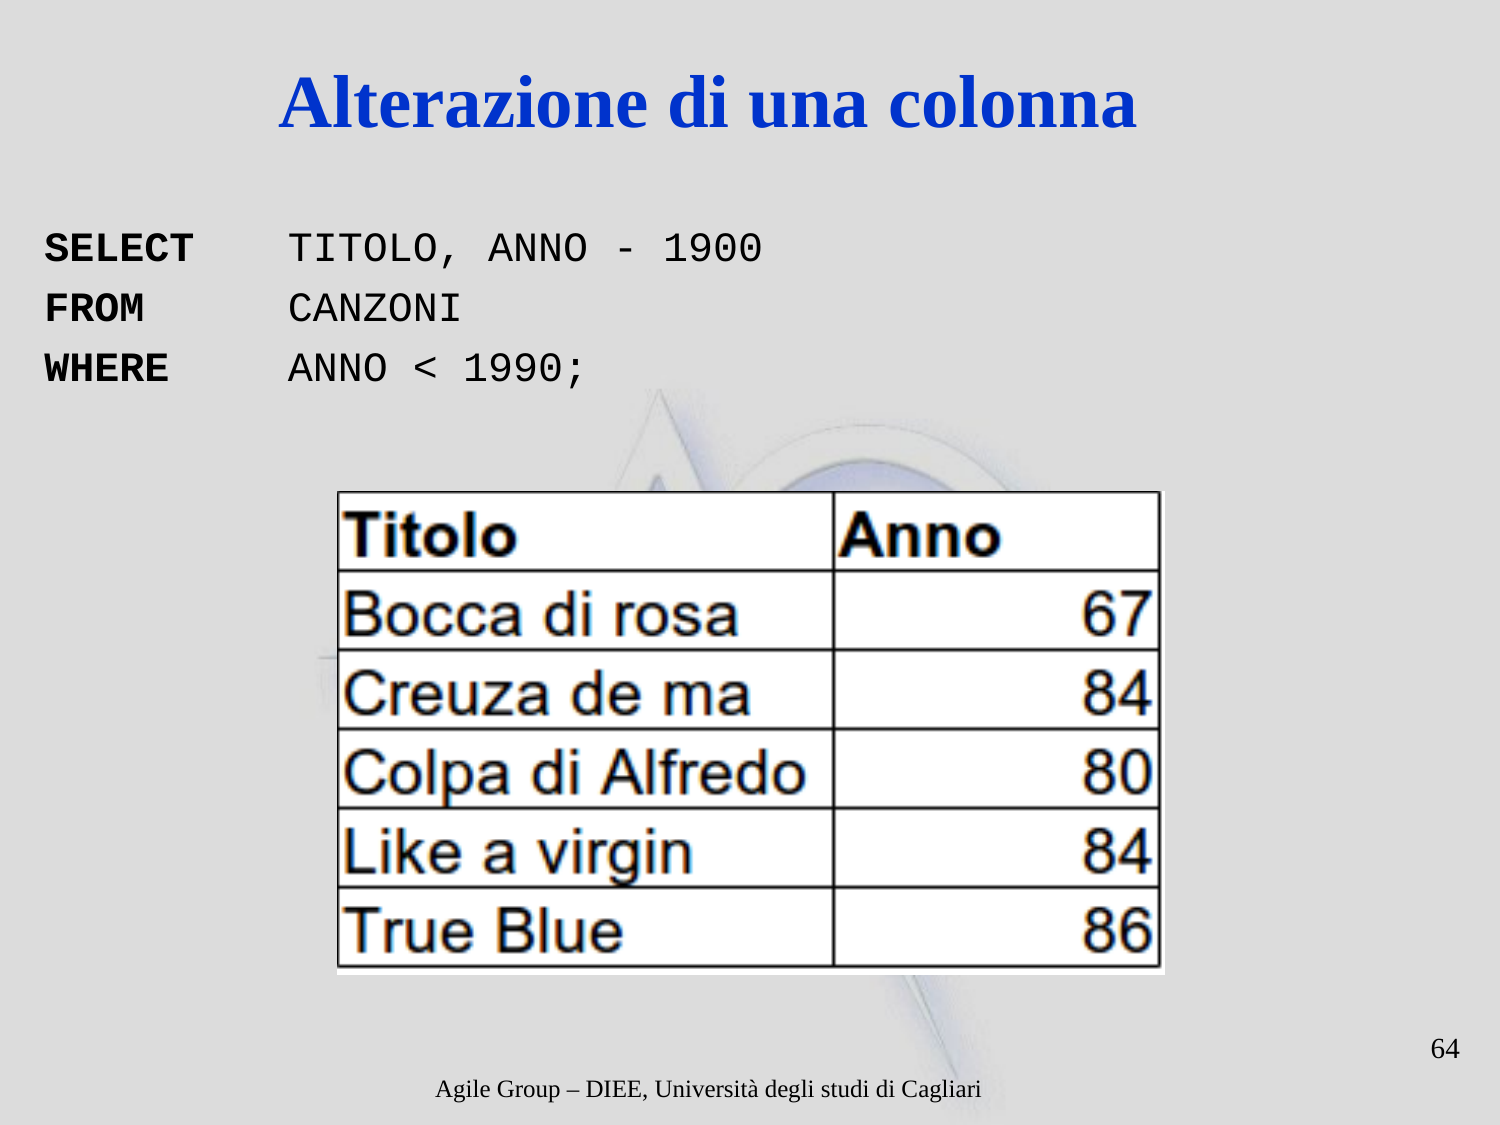

# Alterazione di una colonna
SELECT 	TITOLO, ANNO - 1900
FROM	CANZONI
WHERE	ANNO < 1990;
64